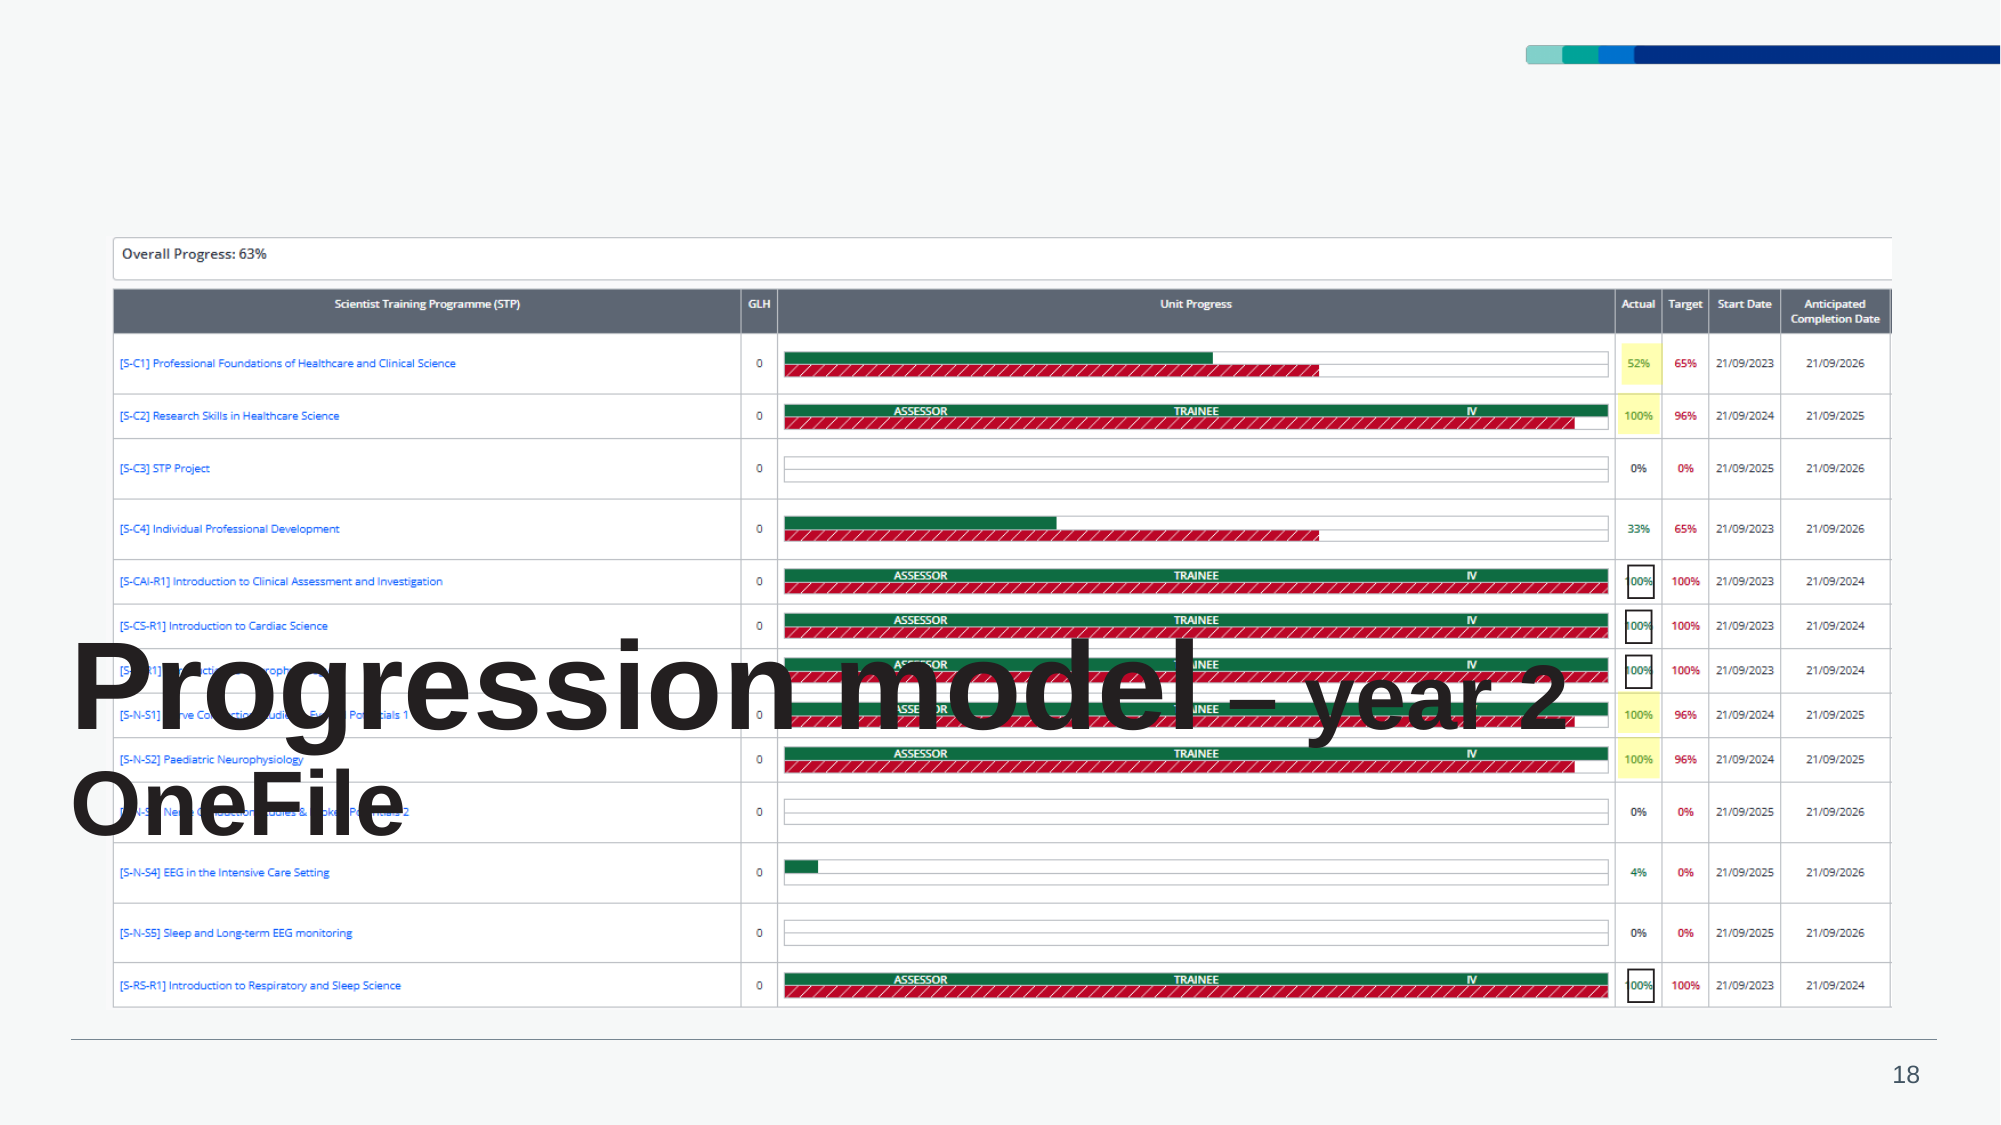

# Progression model – year 2 OneFile



